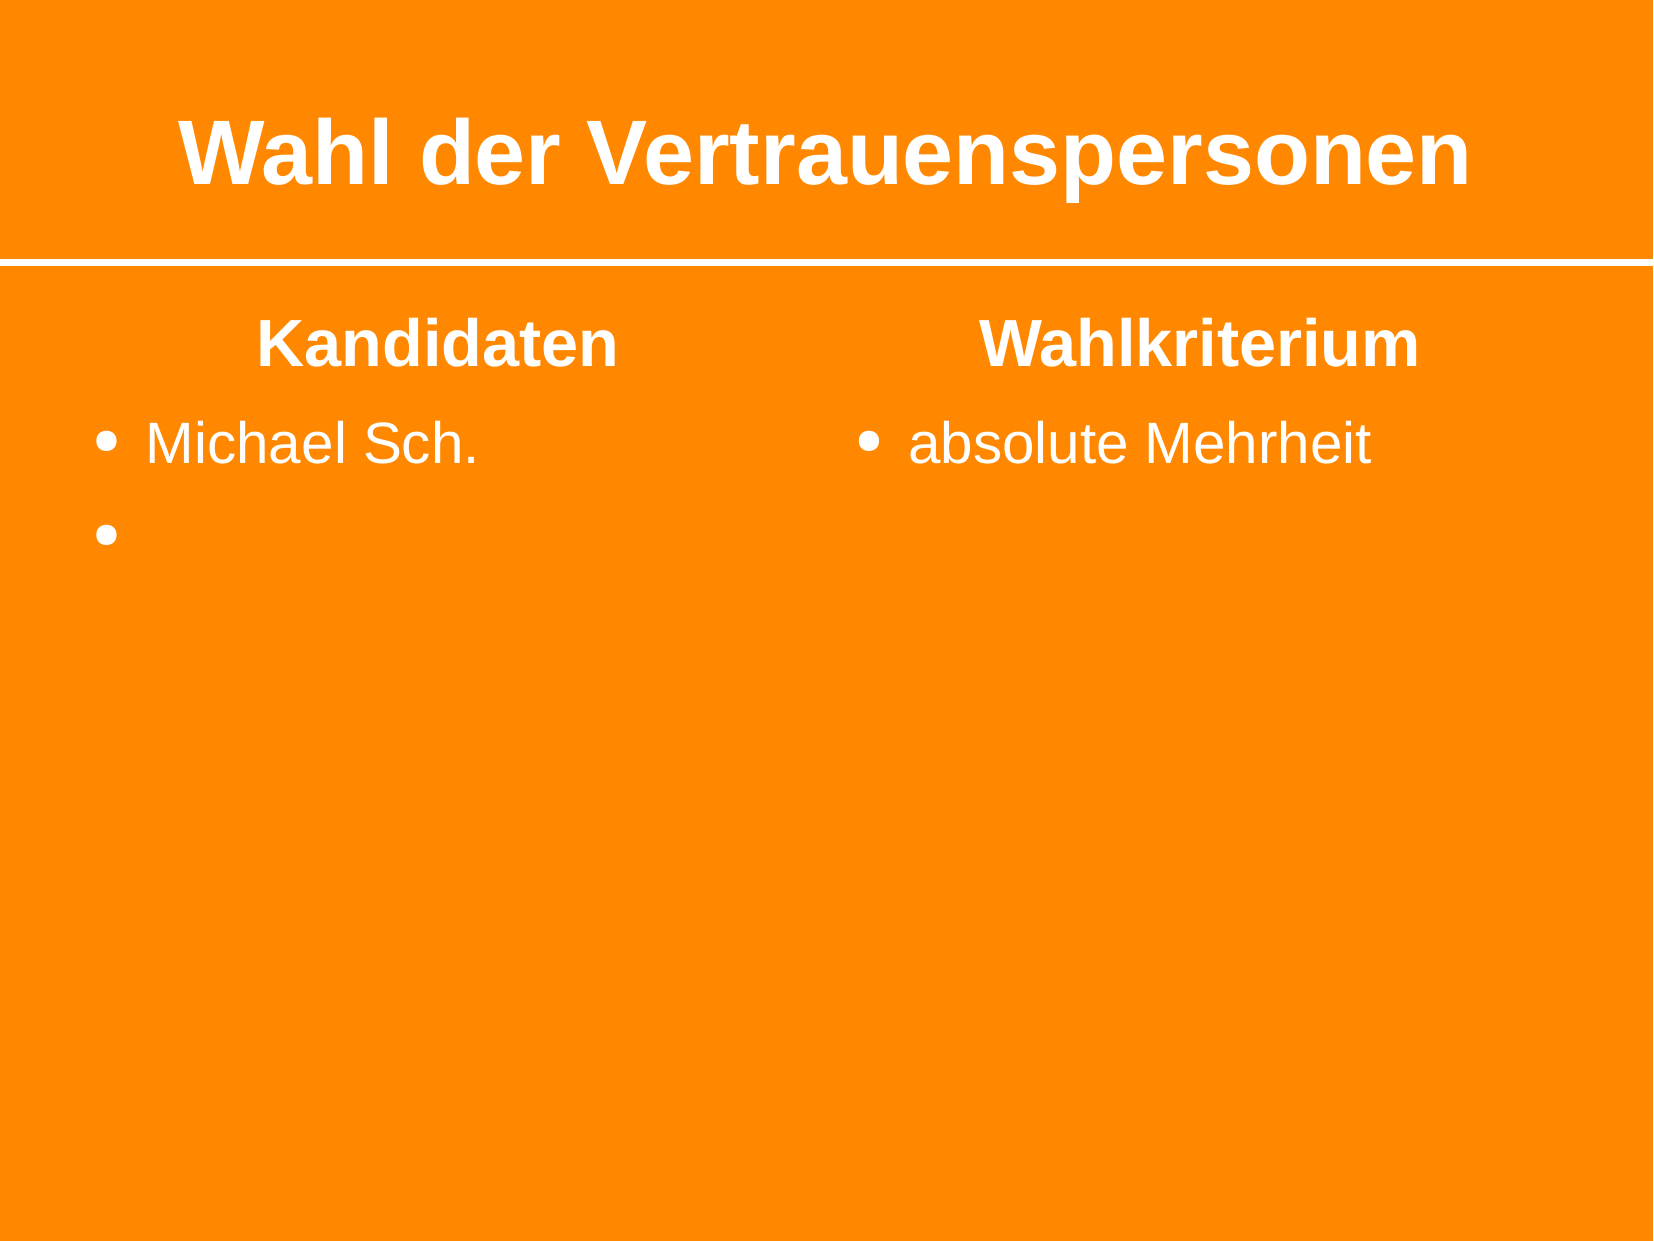

# Wahl der Vertrauenspersonen
Kandidaten
Michael Sch.
Wahlkriterium
absolute Mehrheit